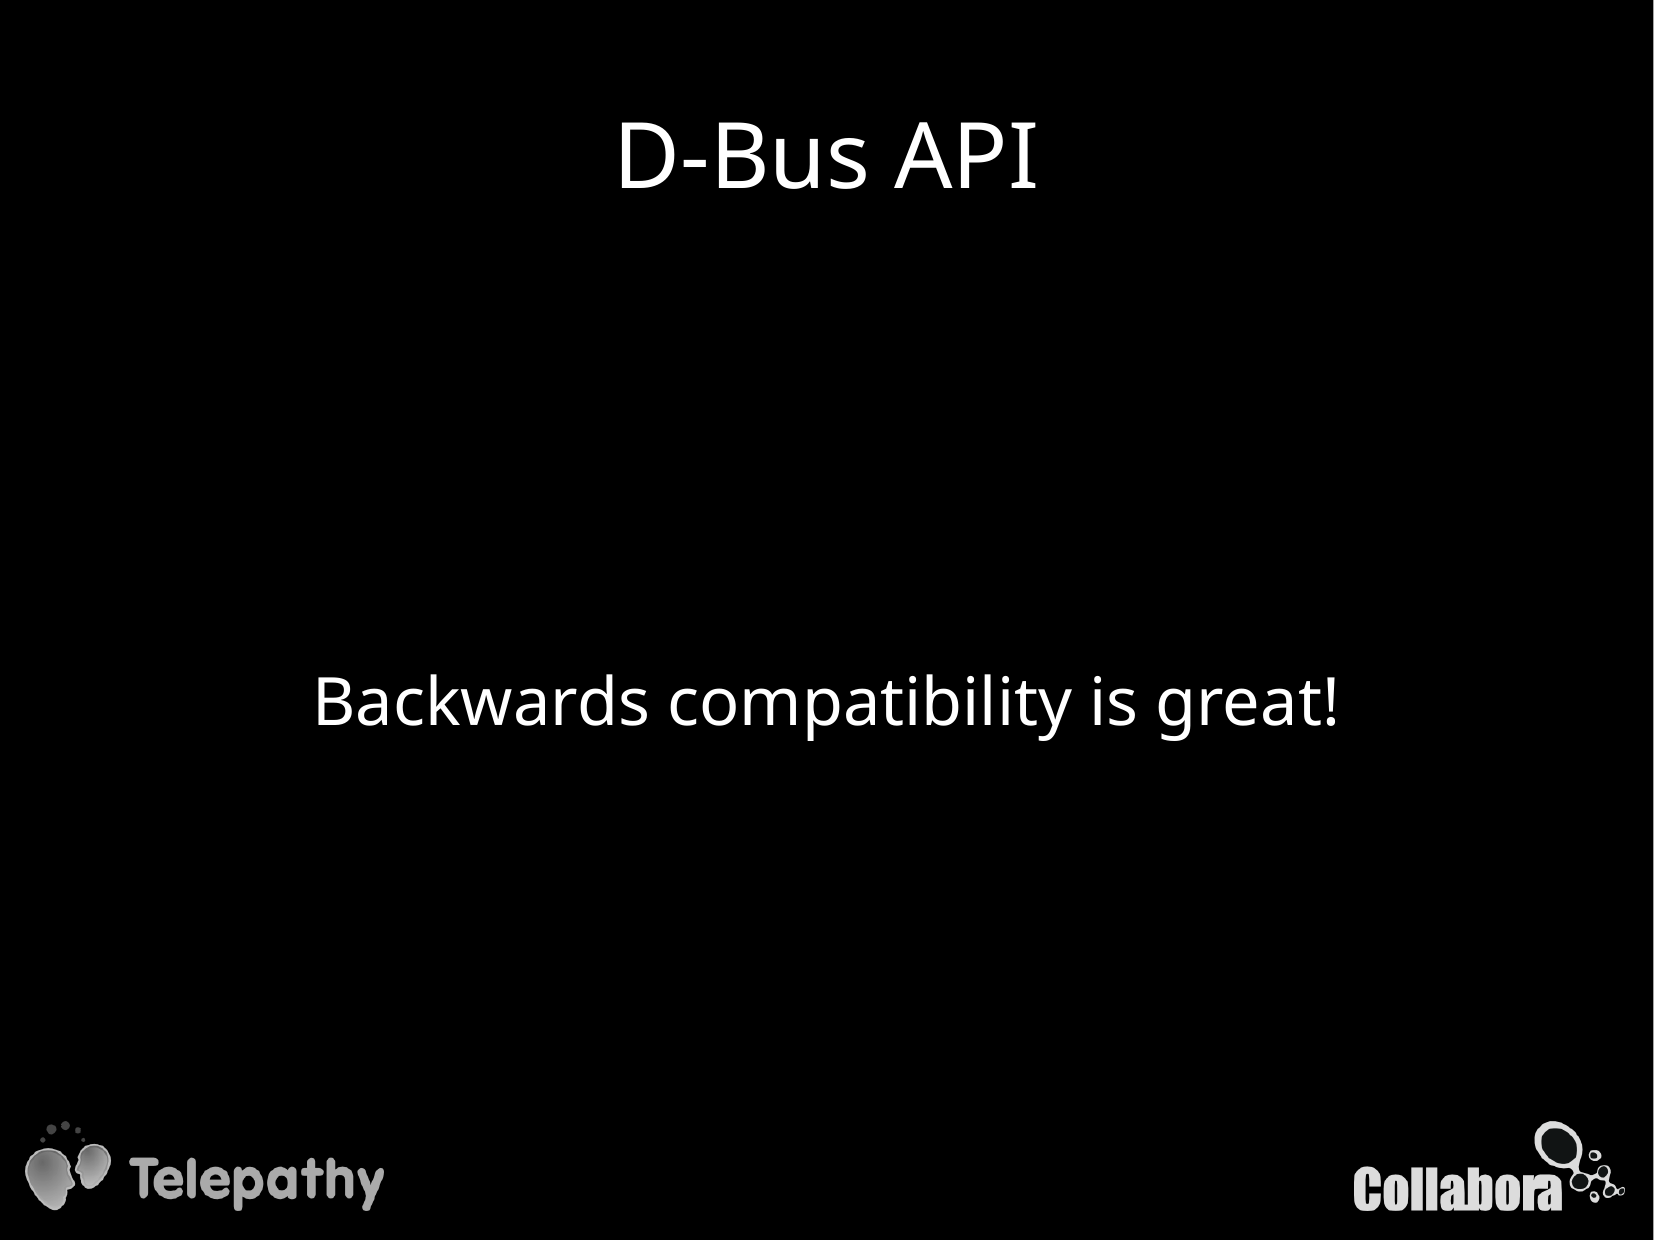

D-Bus API
# Backwards compatibility is great!